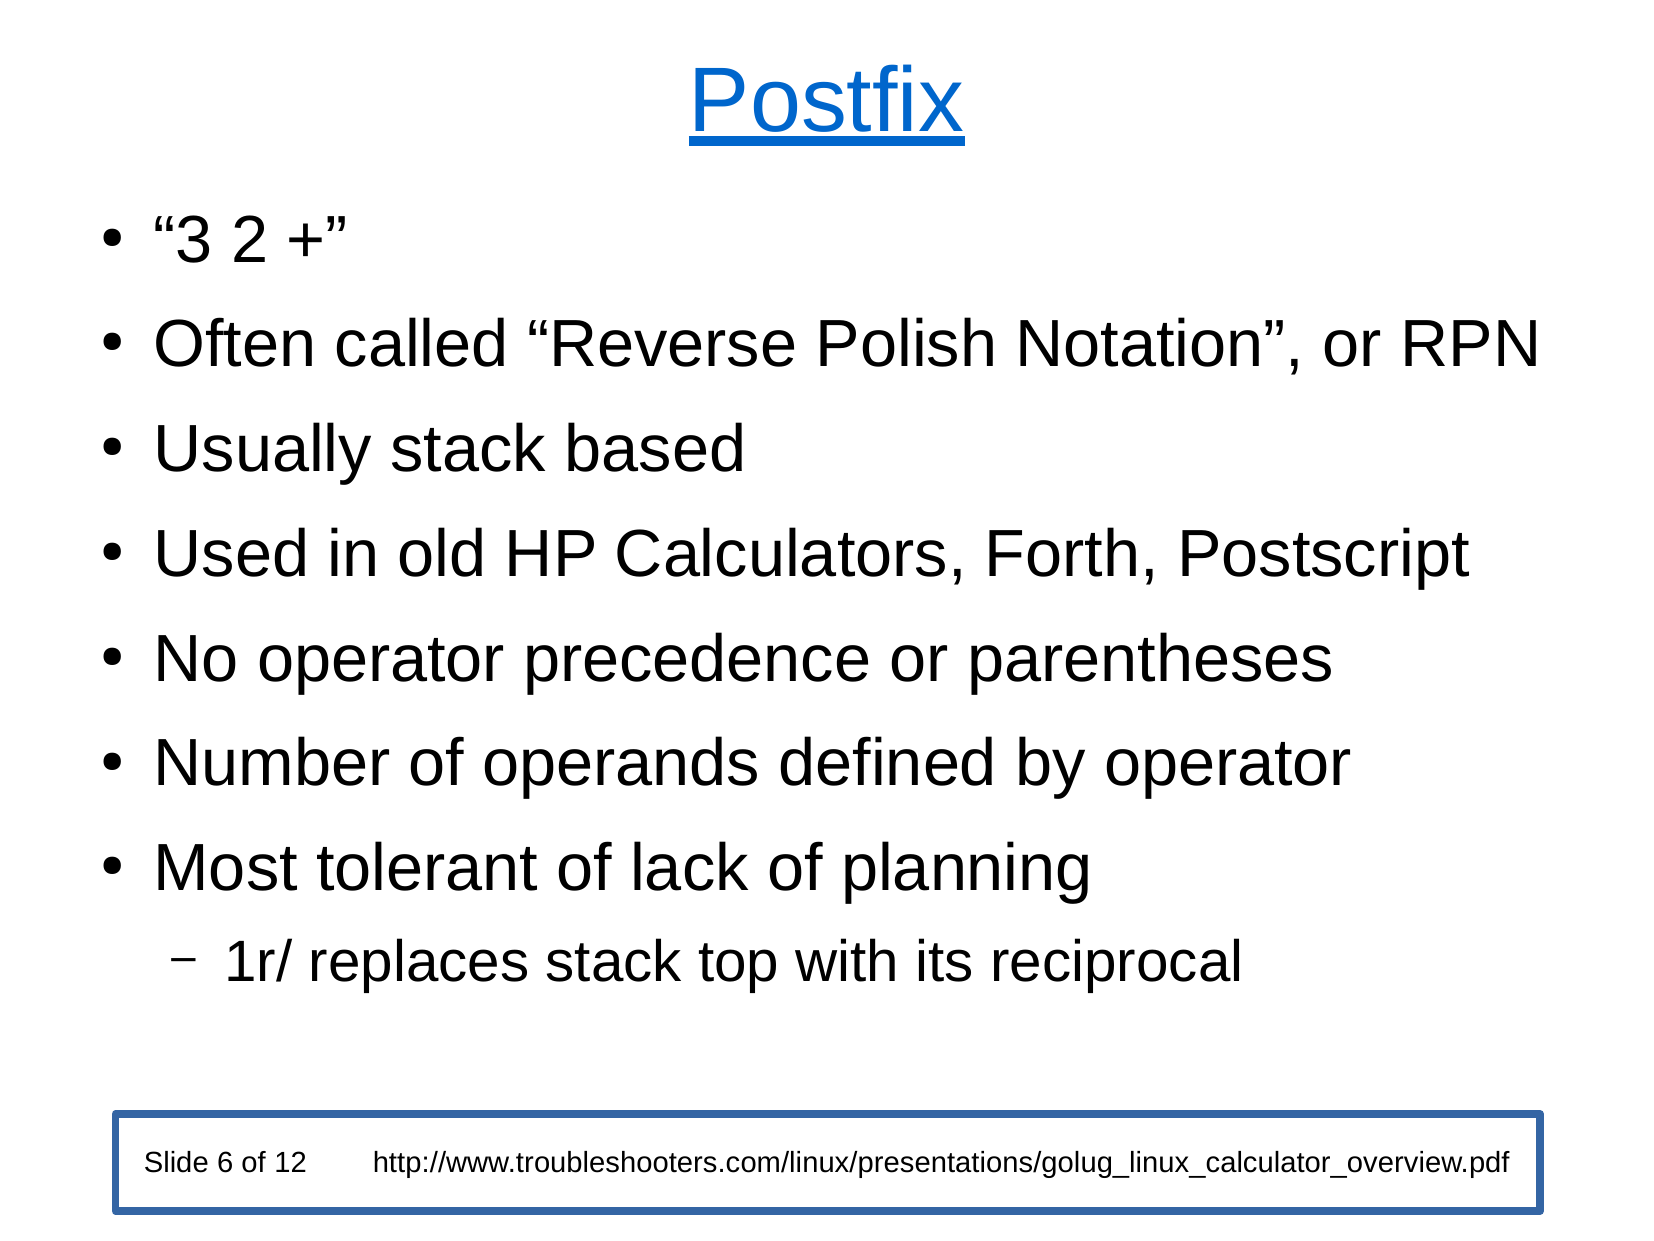

# Postfix
“3 2 +”
Often called “Reverse Polish Notation”, or RPN
Usually stack based
Used in old HP Calculators, Forth, Postscript
No operator precedence or parentheses
Number of operands defined by operator
Most tolerant of lack of planning
1r/ replaces stack top with its reciprocal
Slide of 12 http://www.troubleshooters.com/linux/presentations/golug_linux_calculator_overview.pdf